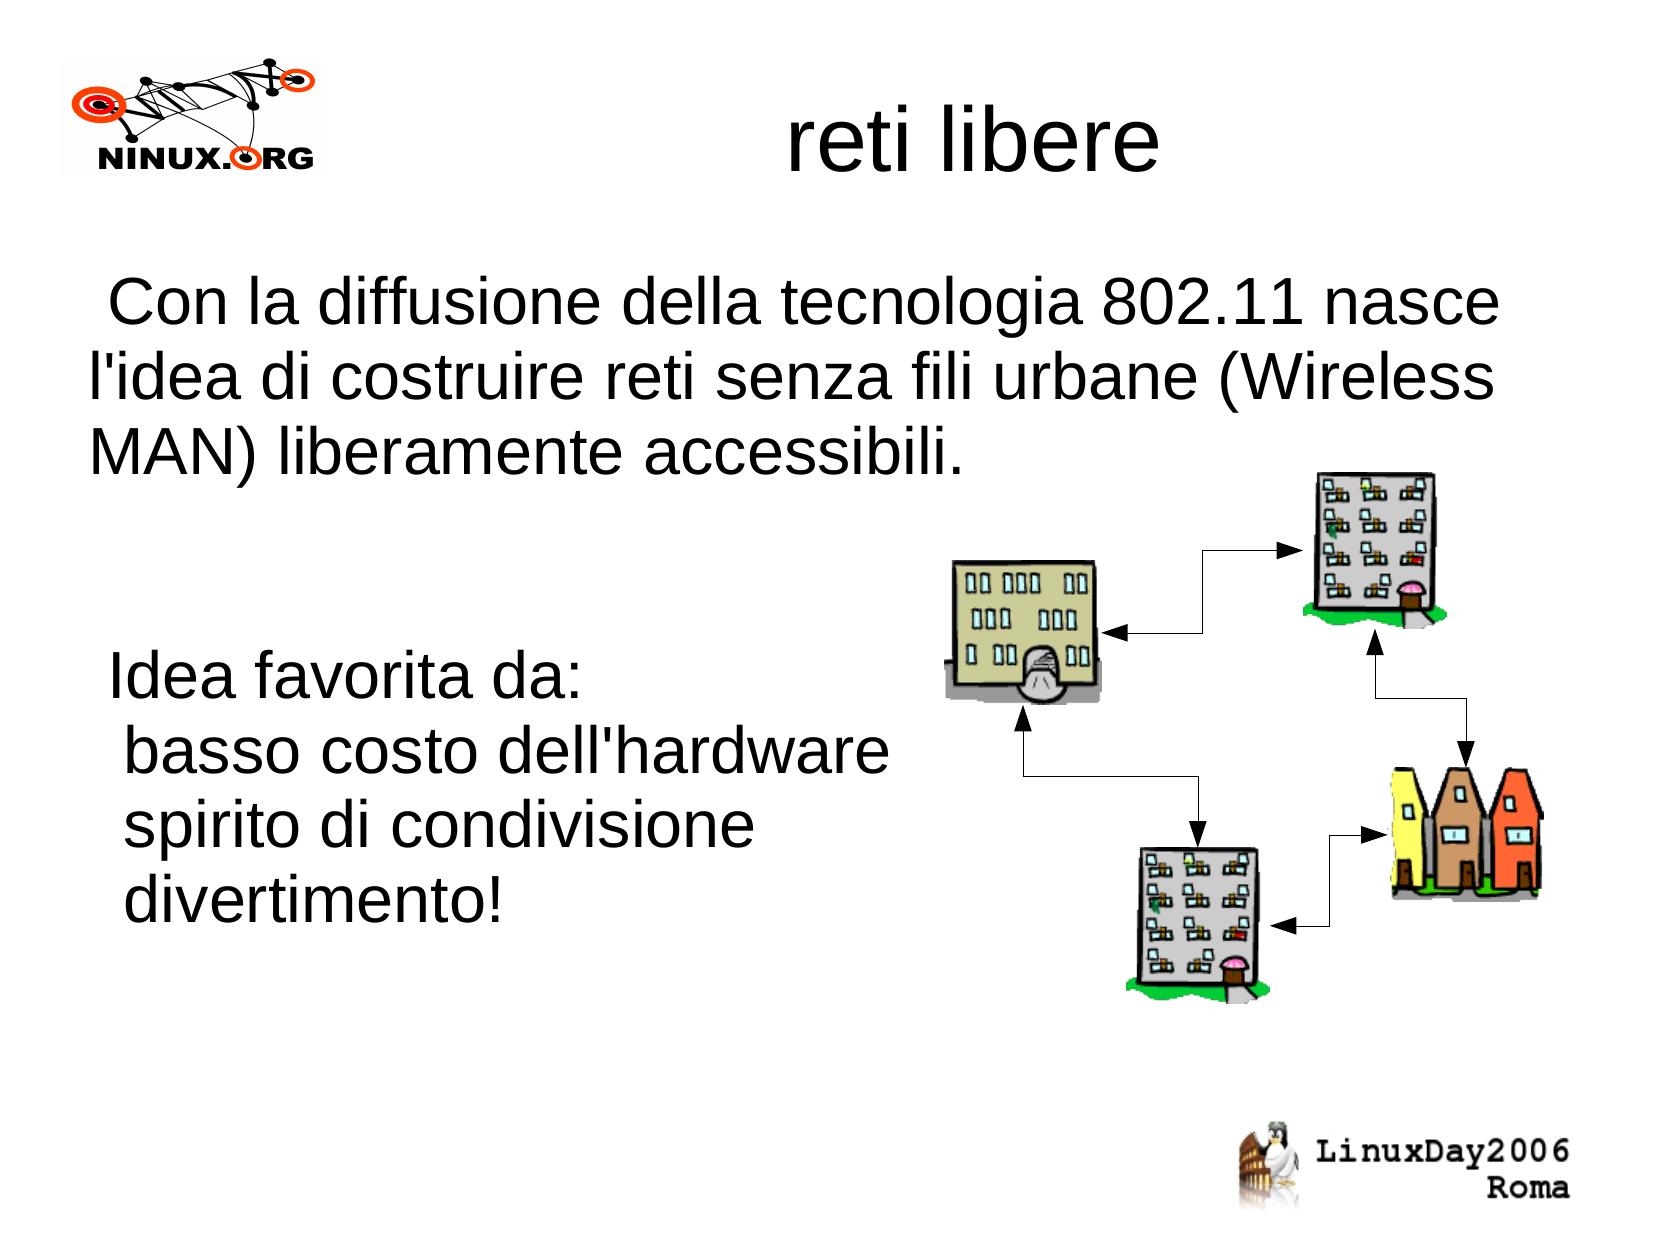

# reti libere
 Con la diffusione della tecnologia 802.11 nasce l'idea di costruire reti senza fili urbane (Wireless MAN) liberamente accessibili.
 Idea favorita da:
basso costo dell'hardware
spirito di condivisione
divertimento!